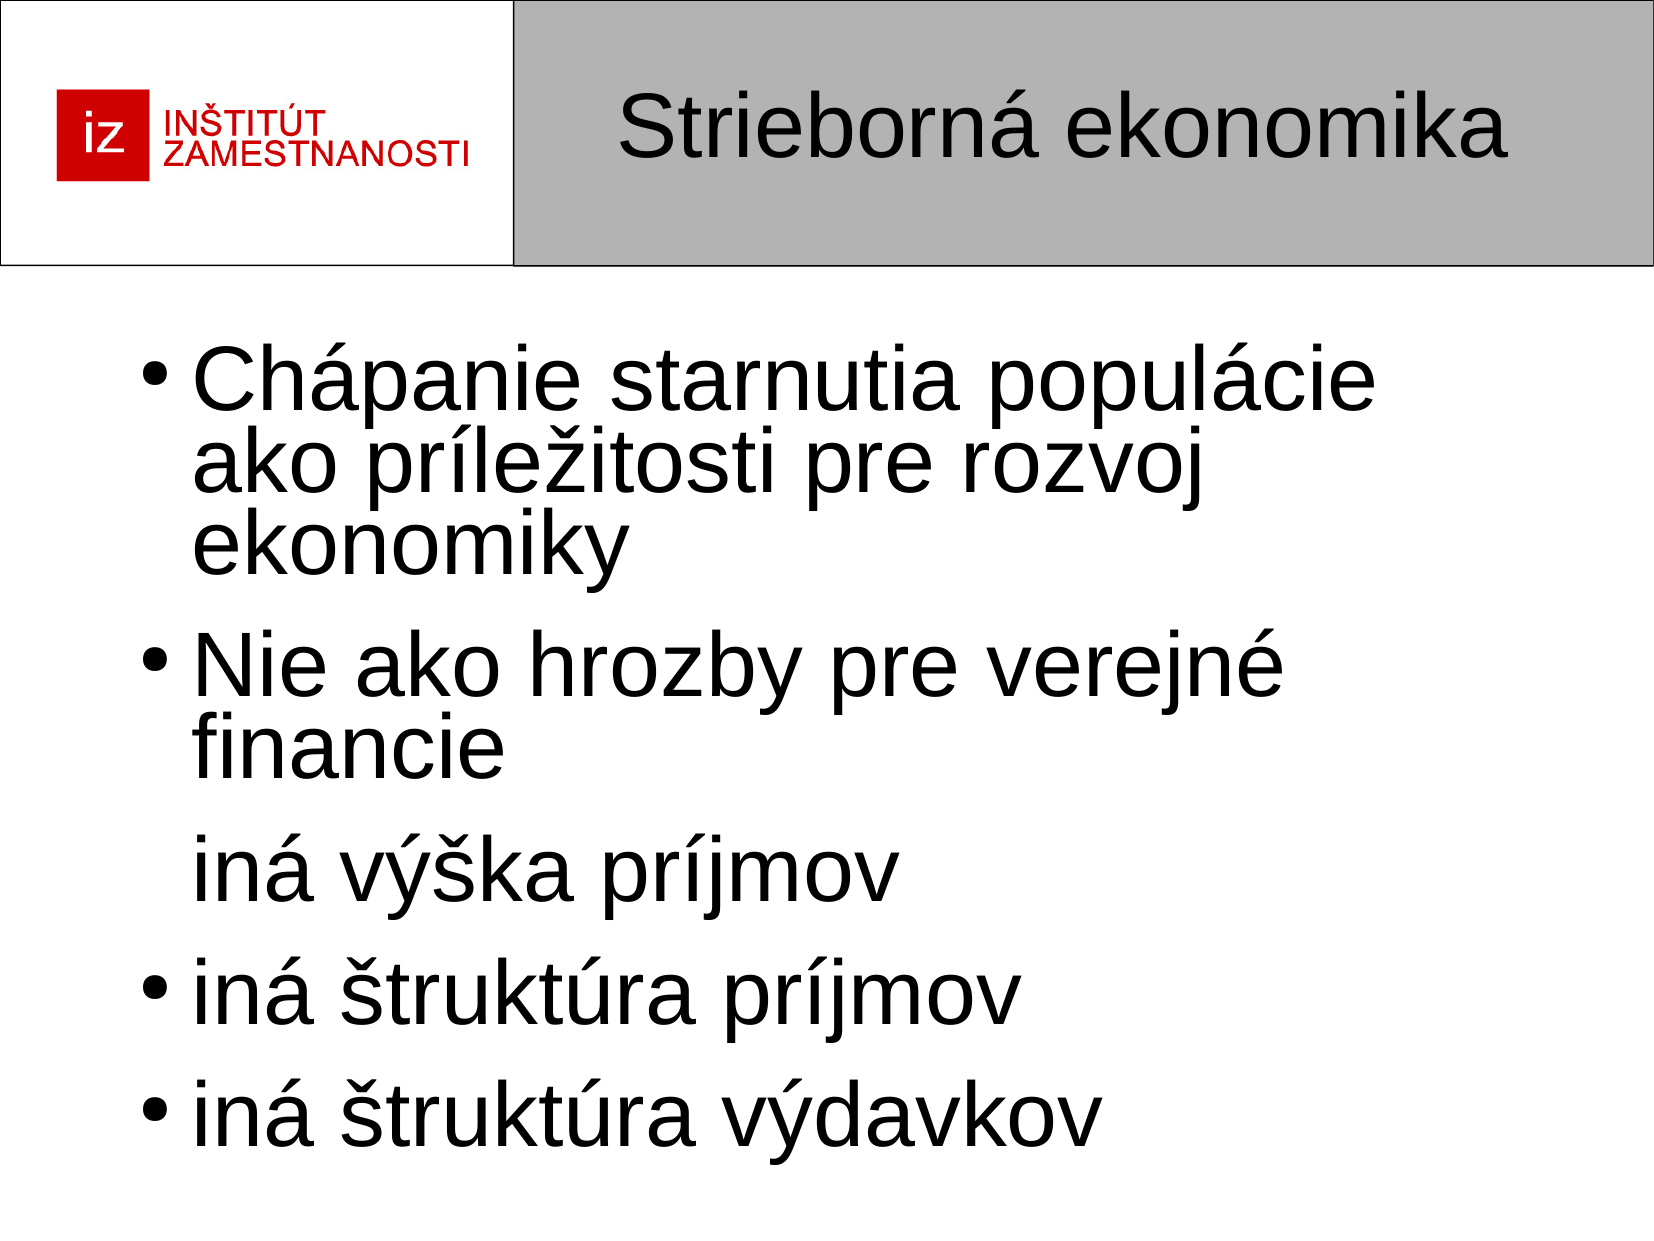

# Strieborná ekonomika
Chápanie starnutia populácie ako príležitosti pre rozvoj ekonomiky
Nie ako hrozby pre verejné financie
iná výška príjmov
iná štruktúra príjmov
iná štruktúra výdavkov